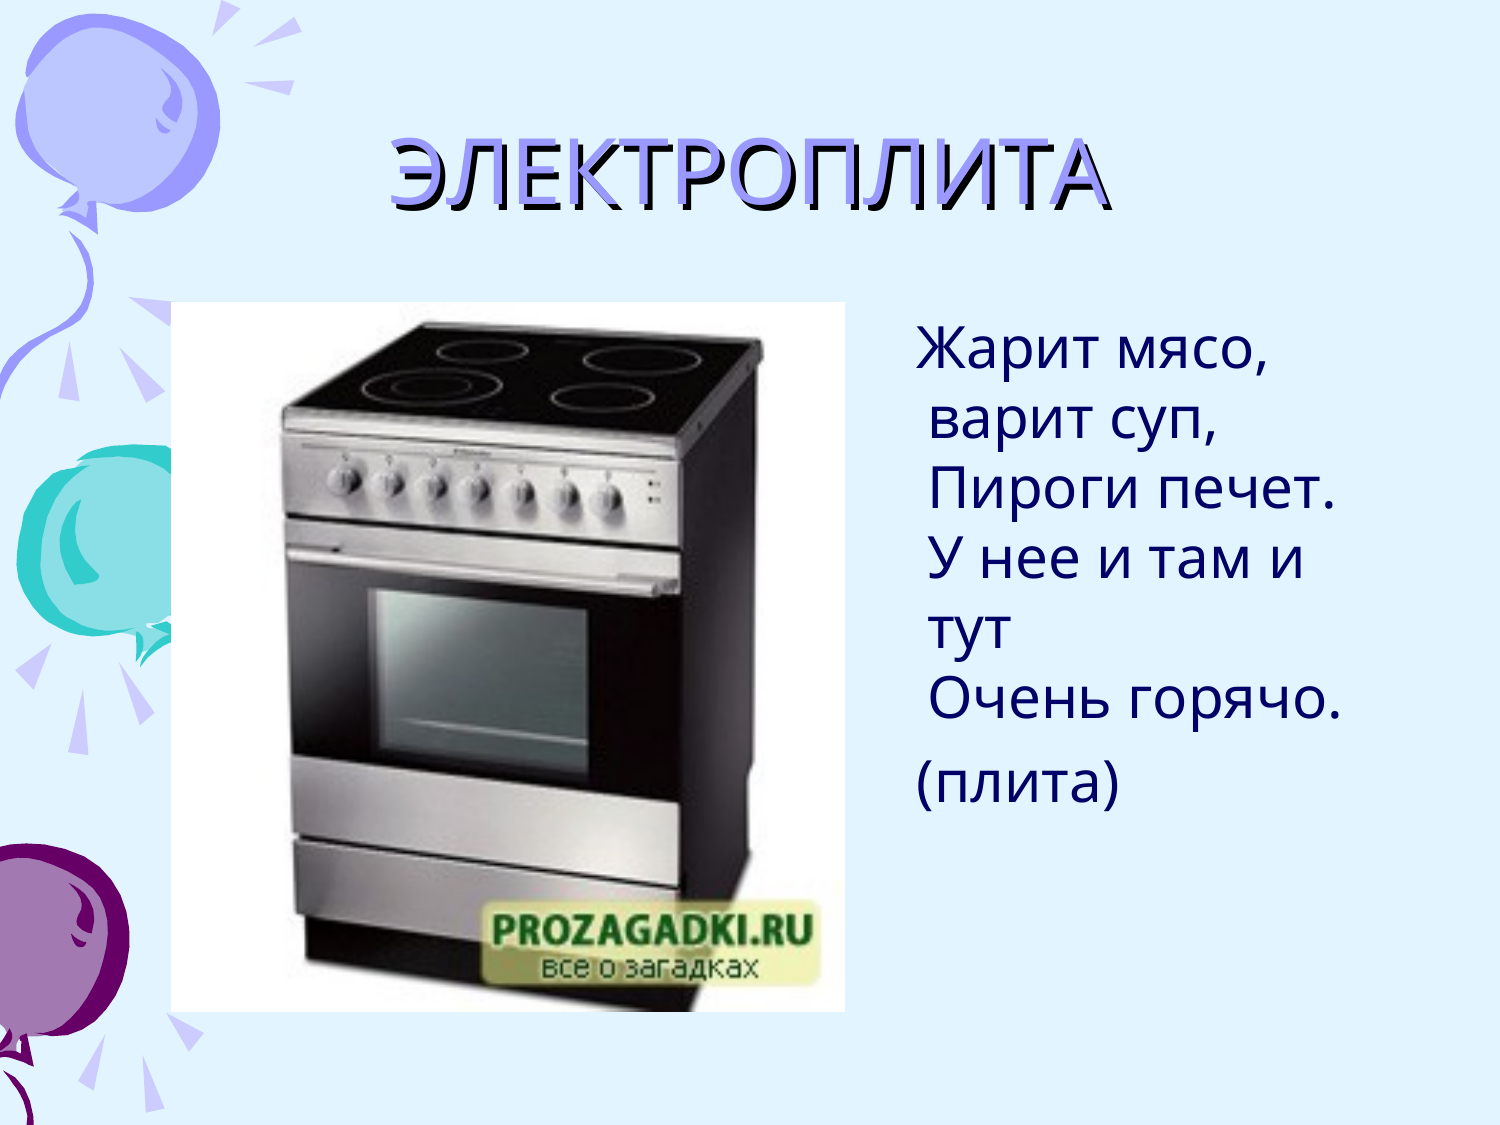

# ЭЛЕКТРОПЛИТА
 Жарит мясо, варит суп,
Пироги печет. 
У нее и там и тут 
Очень горячо.
  (плита)